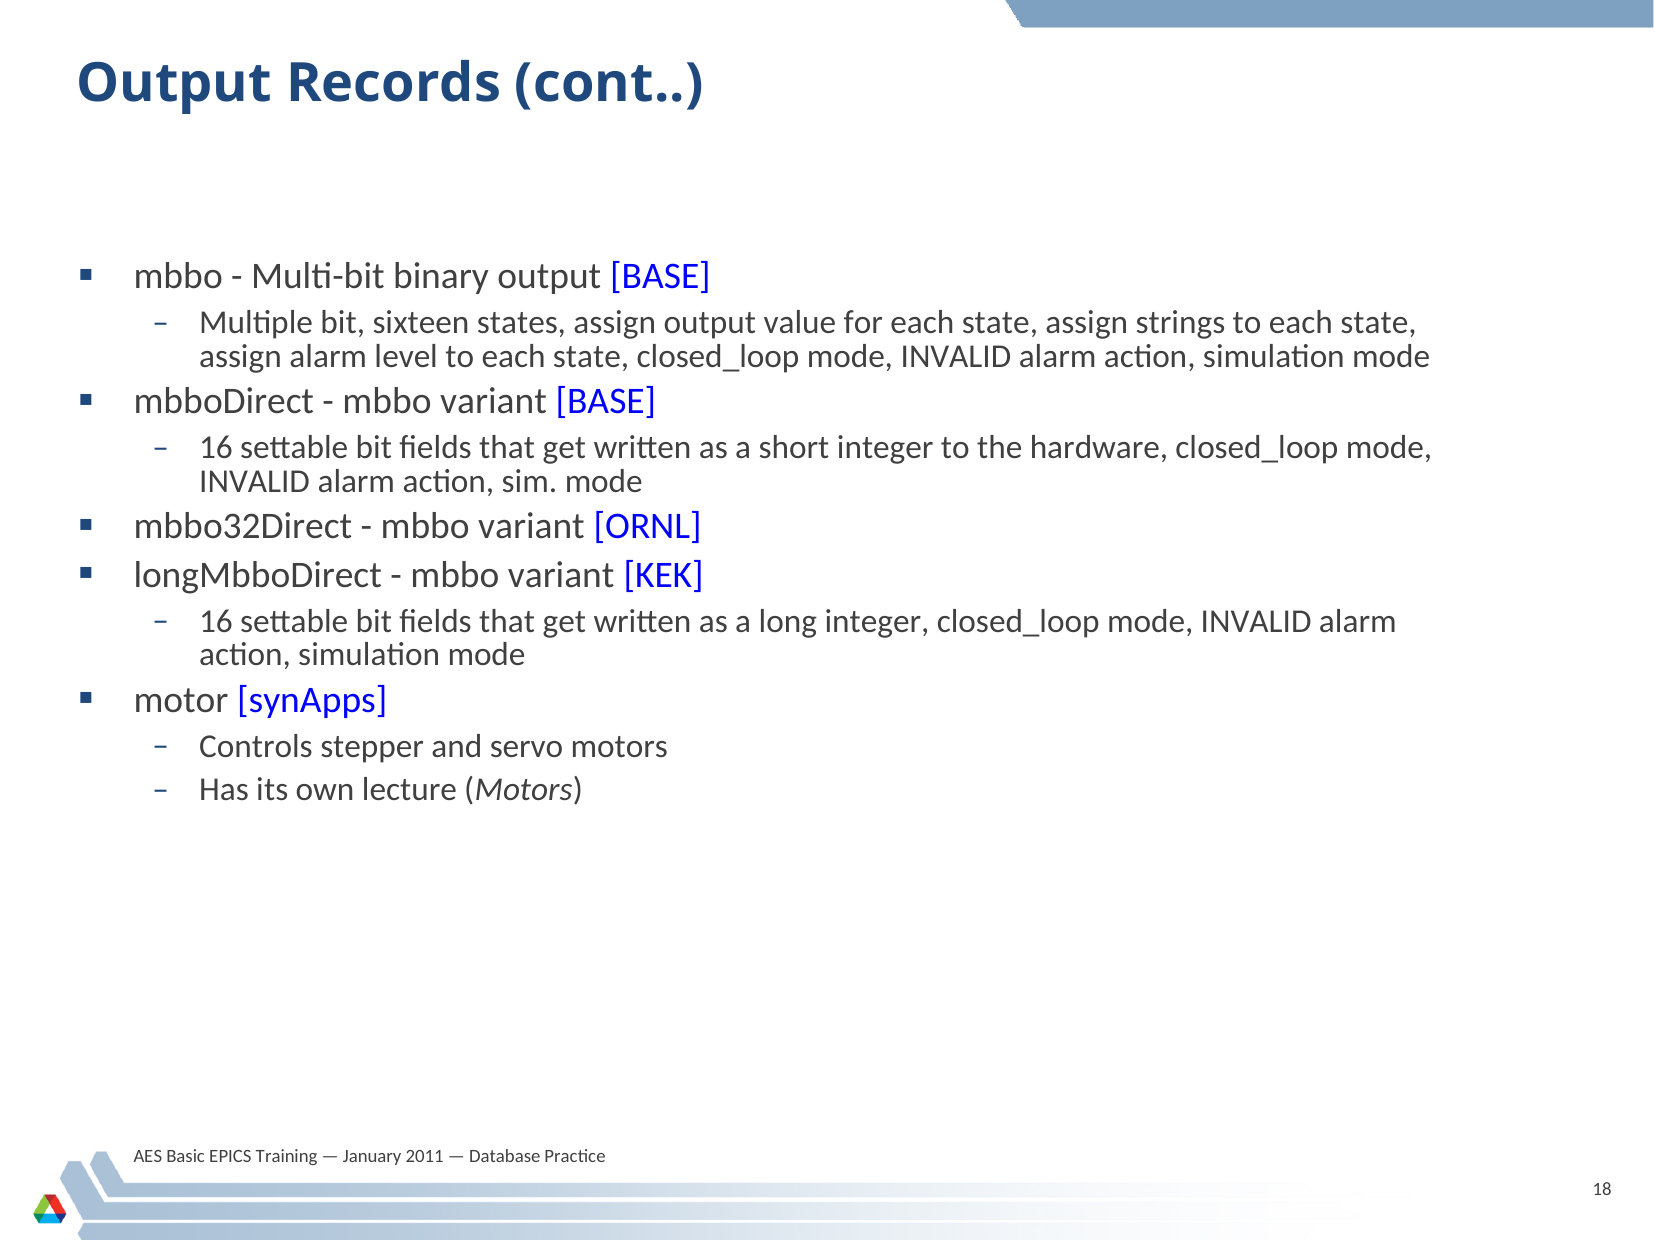

# Output Records (cont..)
mbbo - Multi-bit binary output [BASE]
Multiple bit, sixteen states, assign output value for each state, assign strings to each state, assign alarm level to each state, closed_loop mode, INVALID alarm action, simulation mode
mbboDirect - mbbo variant [BASE]
16 settable bit fields that get written as a short integer to the hardware, closed_loop mode, INVALID alarm action, sim. mode
mbbo32Direct - mbbo variant [ORNL]
longMbboDirect - mbbo variant [KEK]
16 settable bit fields that get written as a long integer, closed_loop mode, INVALID alarm action, simulation mode
motor [synApps]
Controls stepper and servo motors
Has its own lecture (Motors)
AES Basic EPICS Training — January 2011 — Database Practice
18